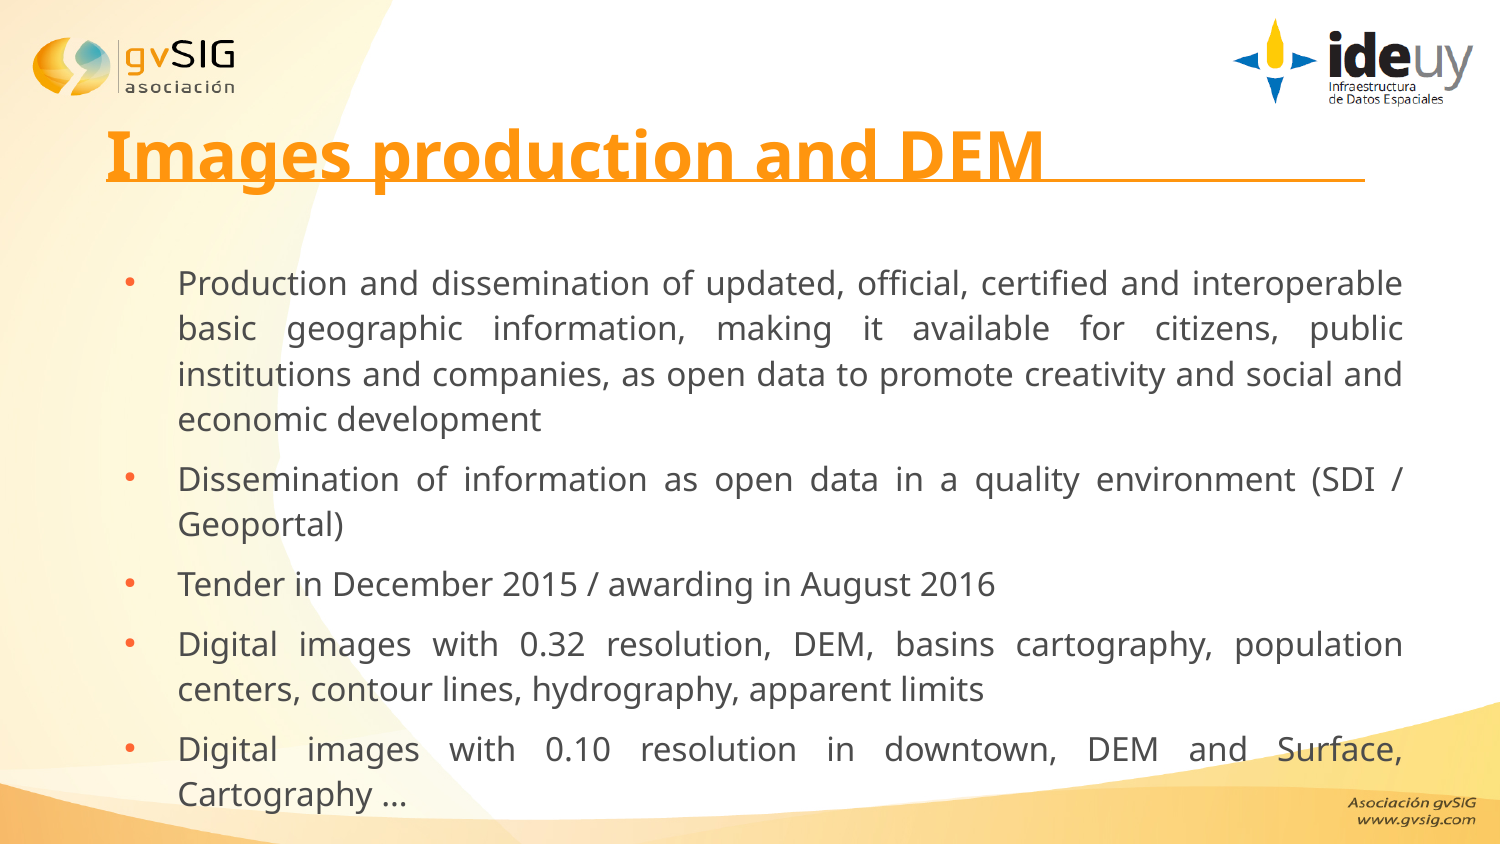

# Images production and DEM
Production and dissemination of updated, official, certified and interoperable basic geographic information, making it available for citizens, public institutions and companies, as open data to promote creativity and social and economic development
Dissemination of information as open data in a quality environment (SDI / Geoportal)
Tender in December 2015 / awarding in August 2016
Digital images with 0.32 resolution, DEM, basins cartography, population centers, contour lines, hydrography, apparent limits
Digital images with 0.10 resolution in downtown, DEM and Surface, Cartography …